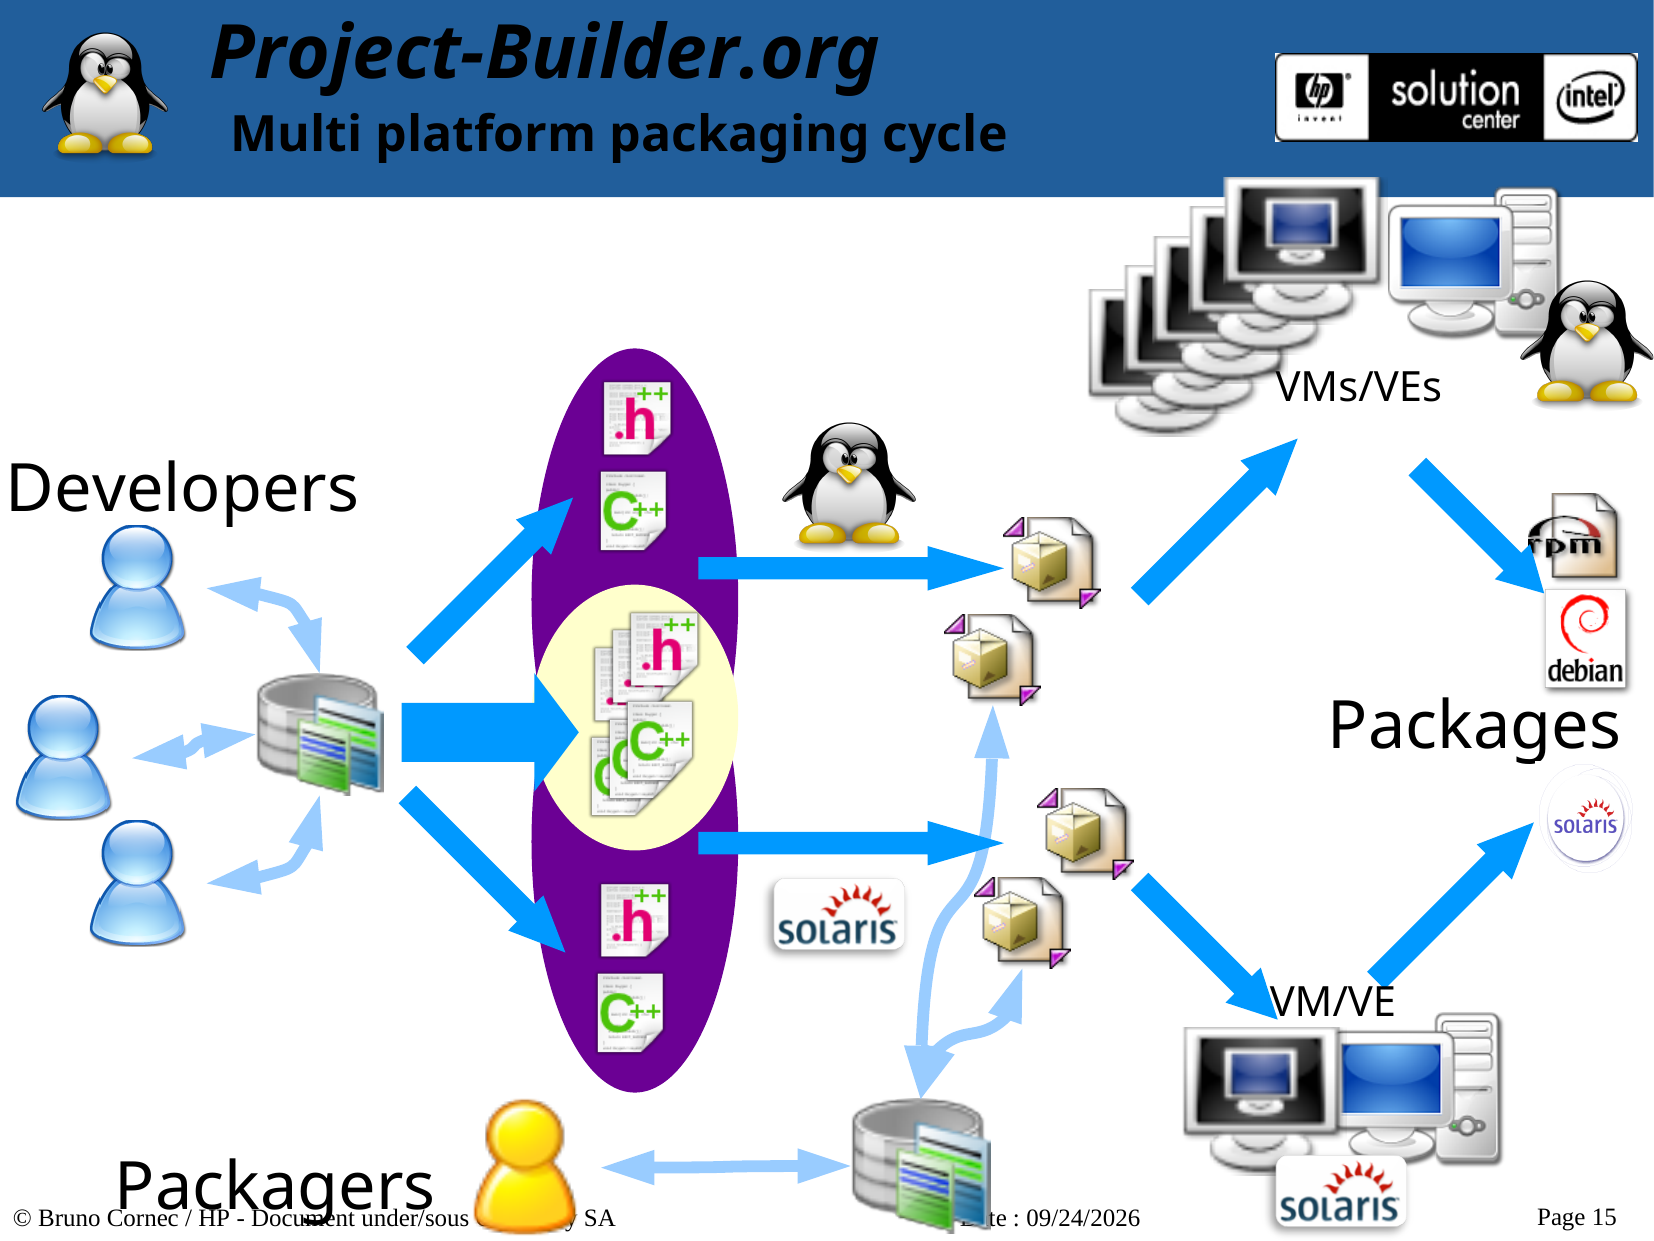

# Multi platform packaging cycle
VMs/VEs
Developers
Packages
VM/VE
Packagers